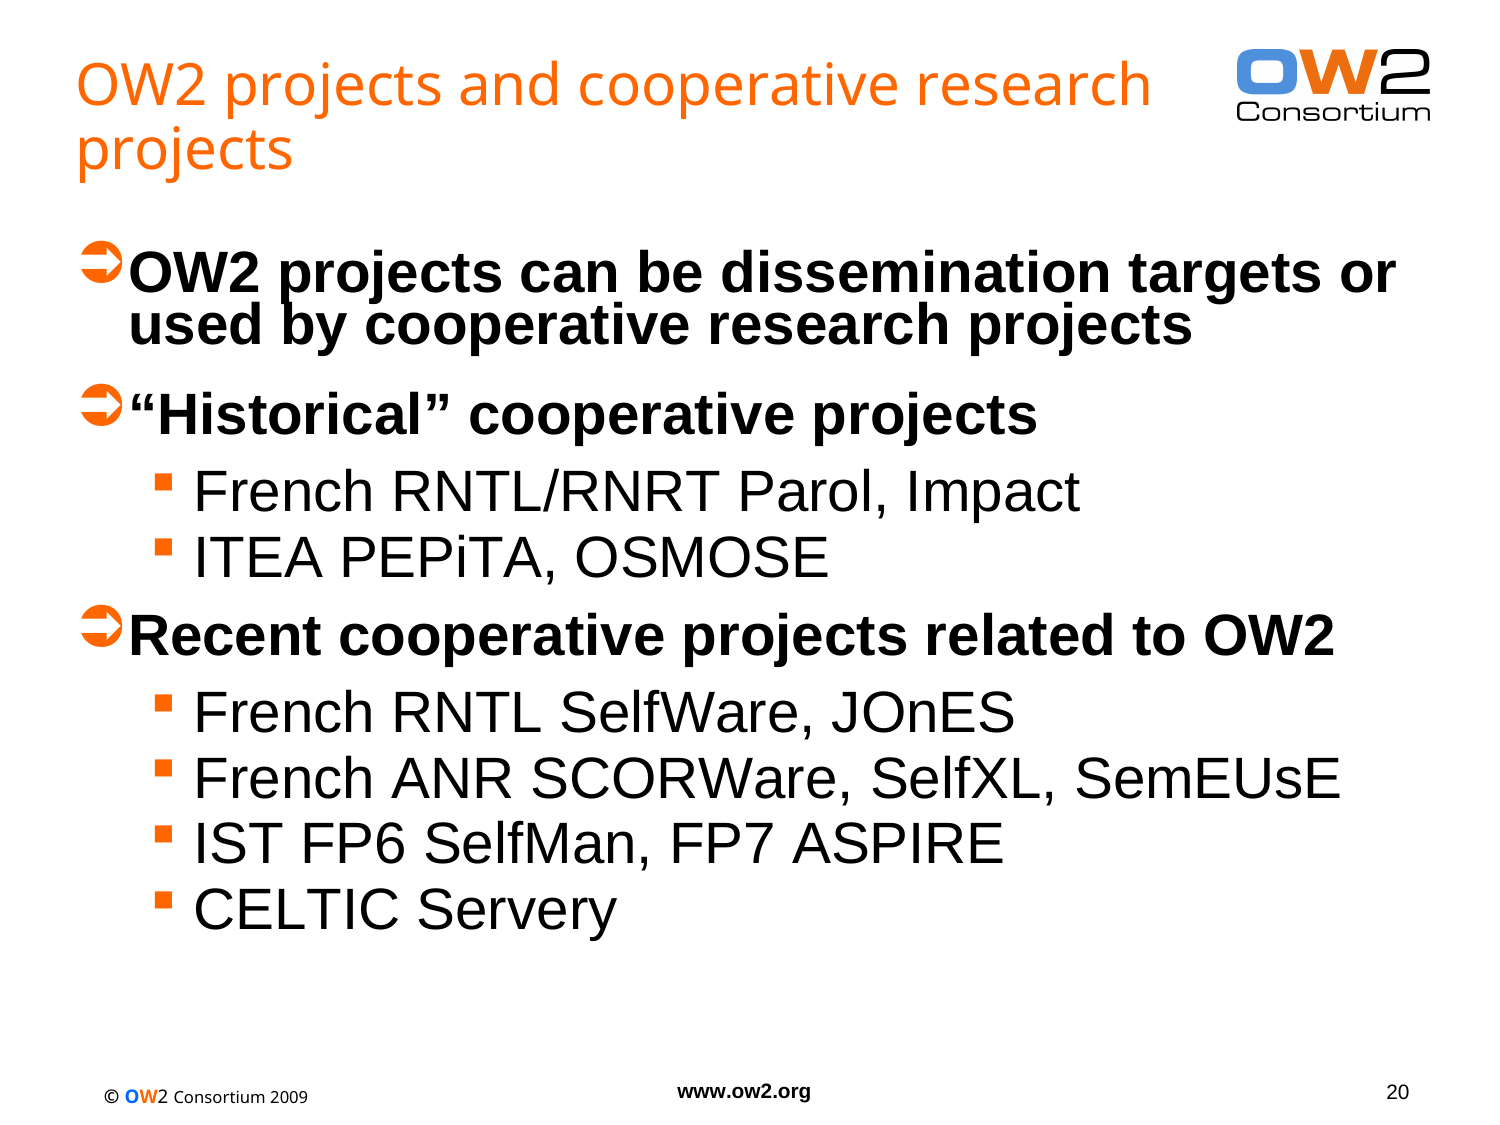

# OW2 projects and cooperative research projects
OW2 projects can be dissemination targets or used by cooperative research projects
“Historical” cooperative projects
French RNTL/RNRT Parol, Impact
ITEA PEPiTA, OSMOSE
Recent cooperative projects related to OW2
French RNTL SelfWare, JOnES
French ANR SCORWare, SelfXL, SemEUsE
IST FP6 SelfMan, FP7 ASPIRE
CELTIC Servery
20